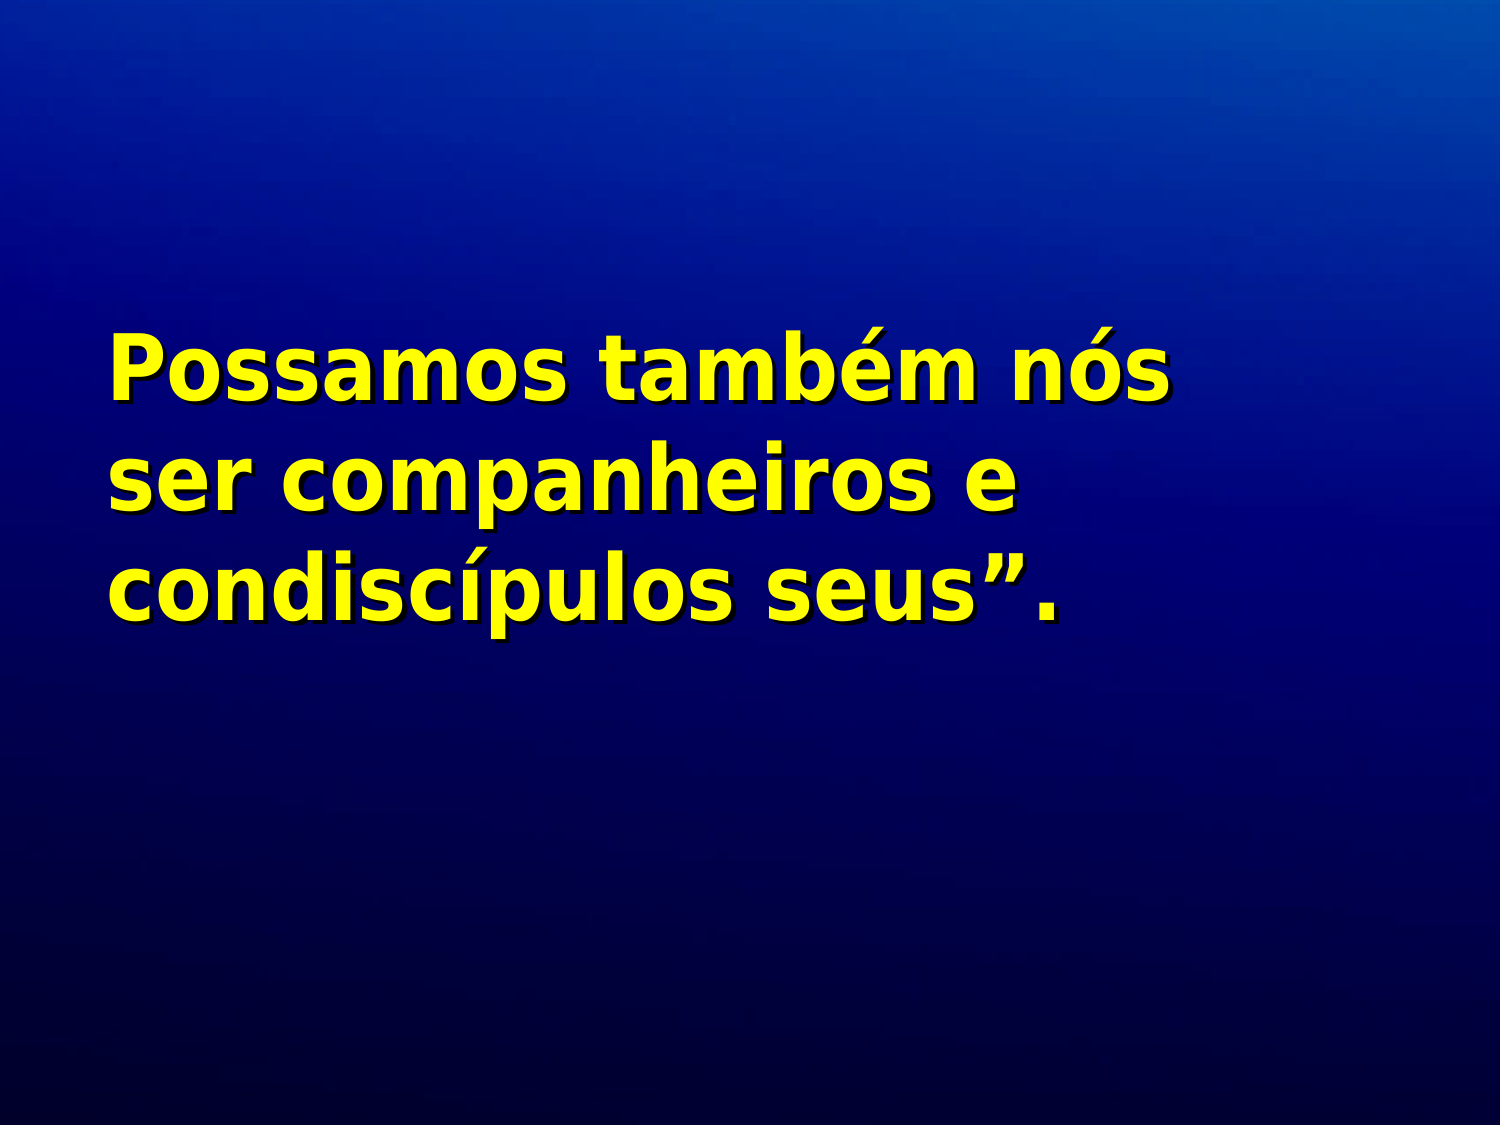

Possamos também nós
ser companheiros e condiscípulos seus”.